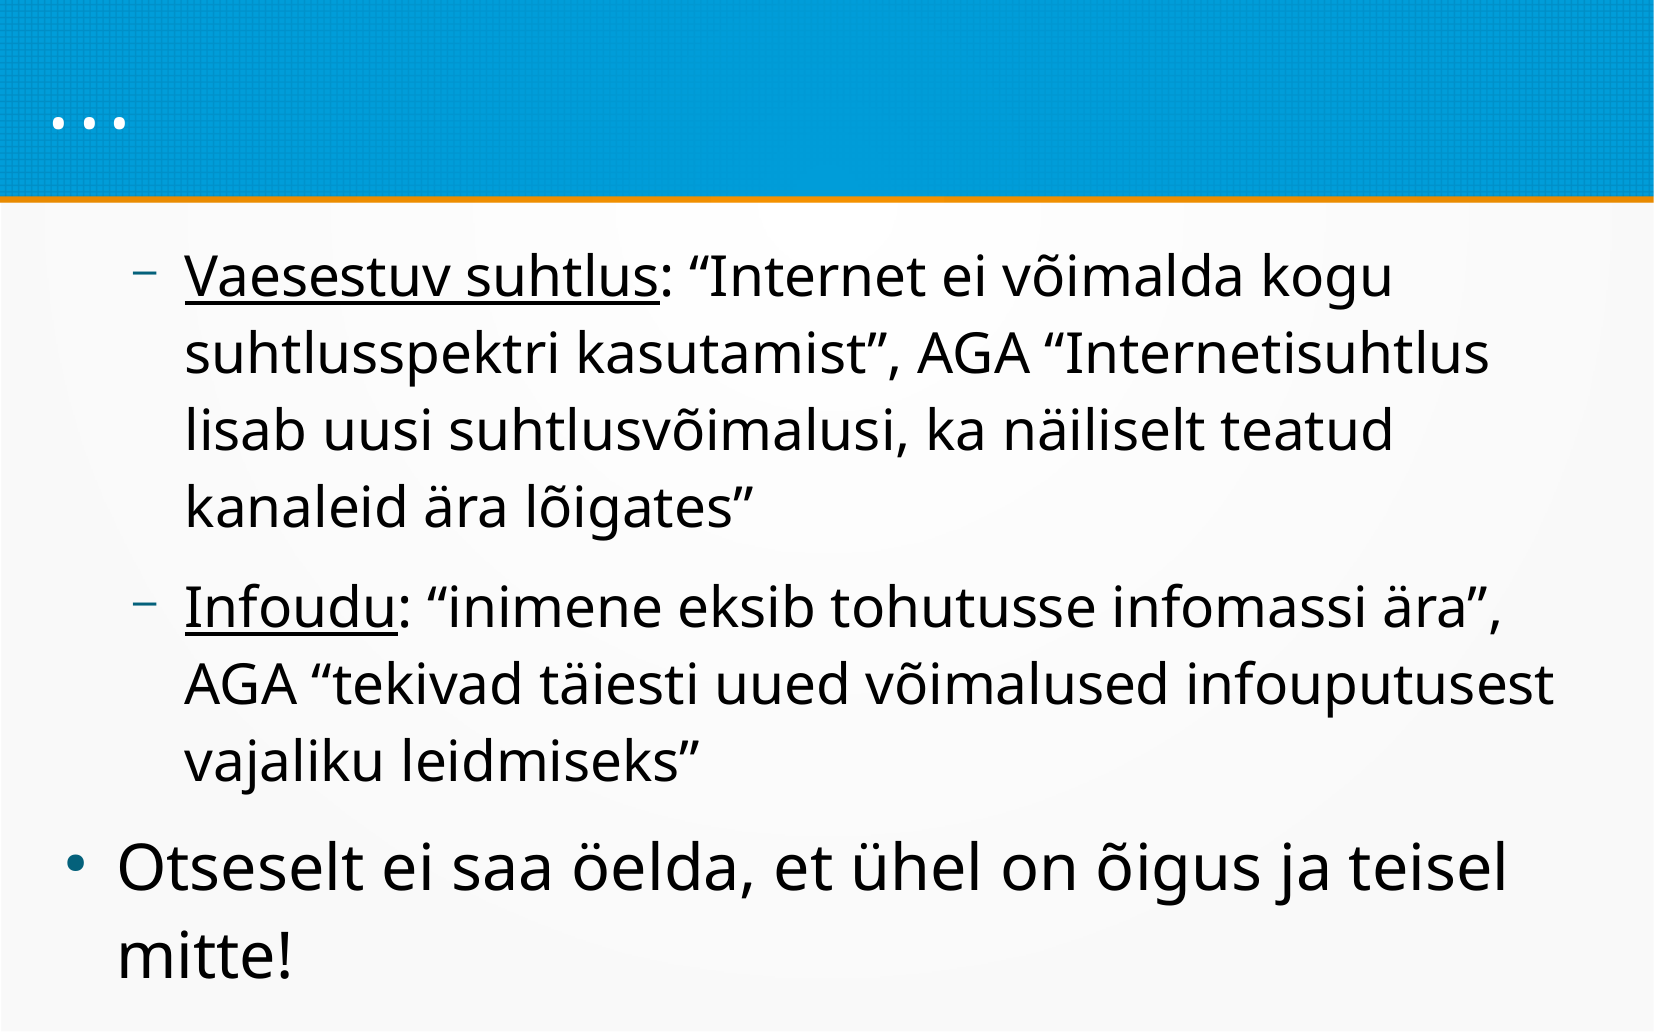

# ...
Vaesestuv suhtlus: “Internet ei võimalda kogu suhtlusspektri kasutamist”, AGA “Internetisuhtlus lisab uusi suhtlusvõimalusi, ka näiliselt teatud kanaleid ära lõigates”
Infoudu: “inimene eksib tohutusse infomassi ära”, AGA “tekivad täiesti uued võimalused infouputusest vajaliku leidmiseks”
Otseselt ei saa öelda, et ühel on õigus ja teisel mitte!